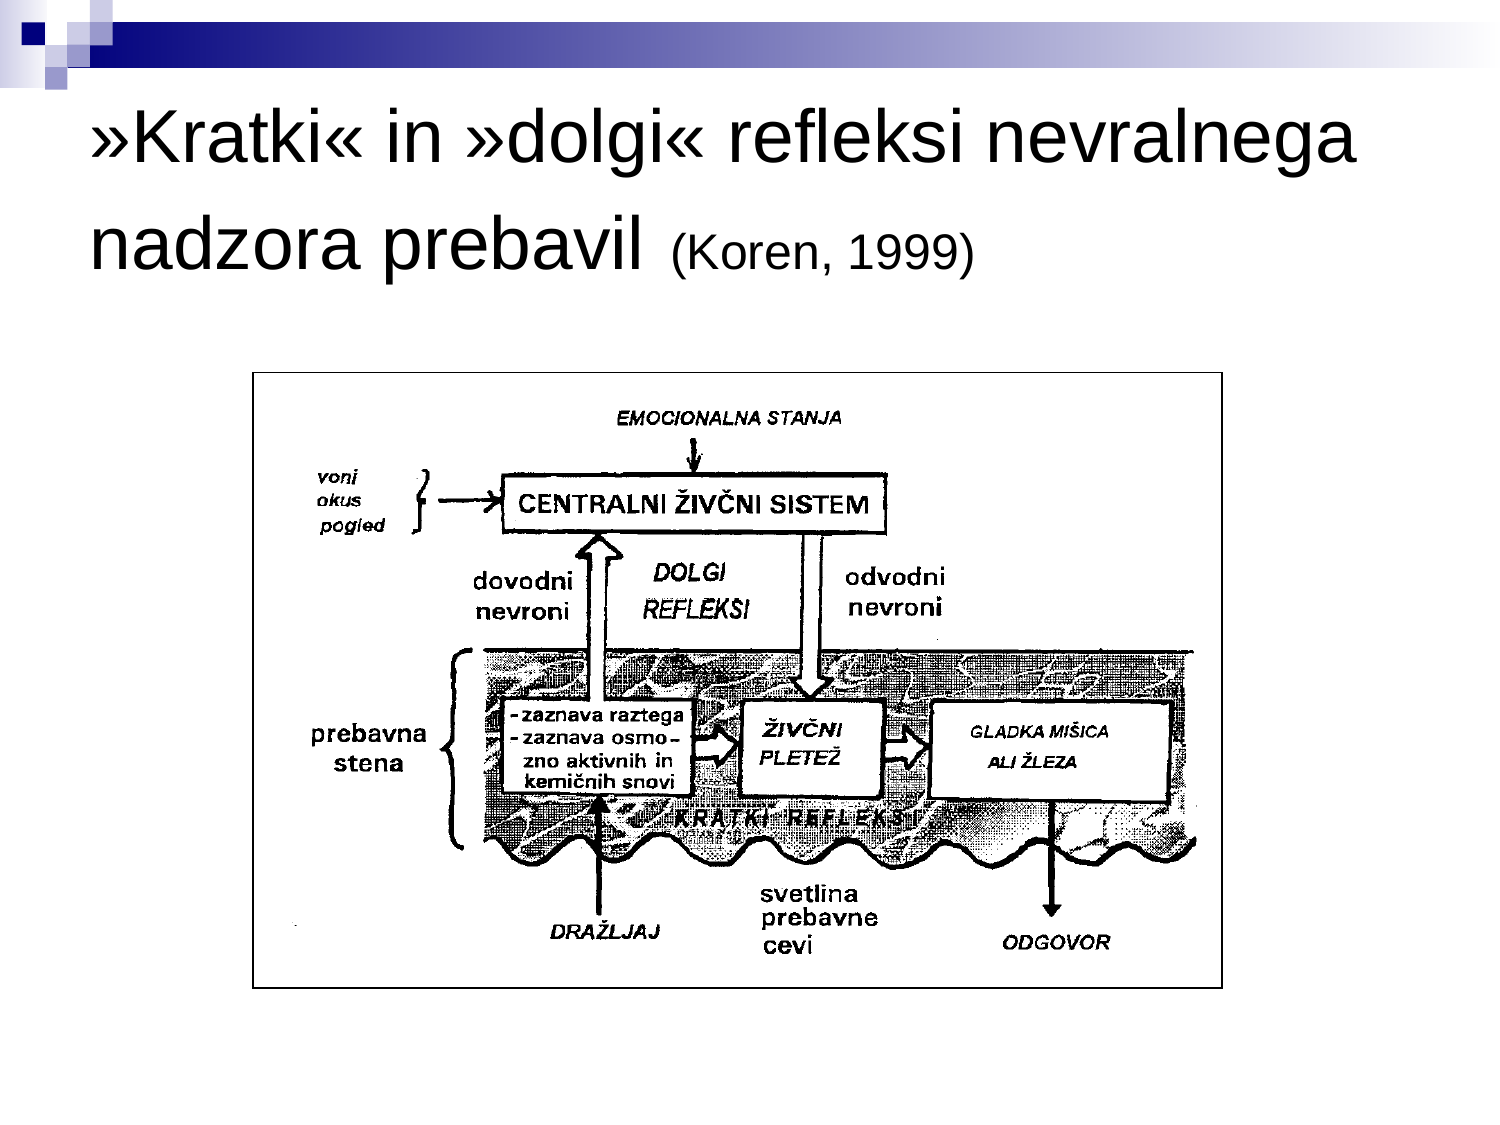

# »Kratki« in »dolgi« refleksi nevralnega nadzora prebavil (Koren, 1999)